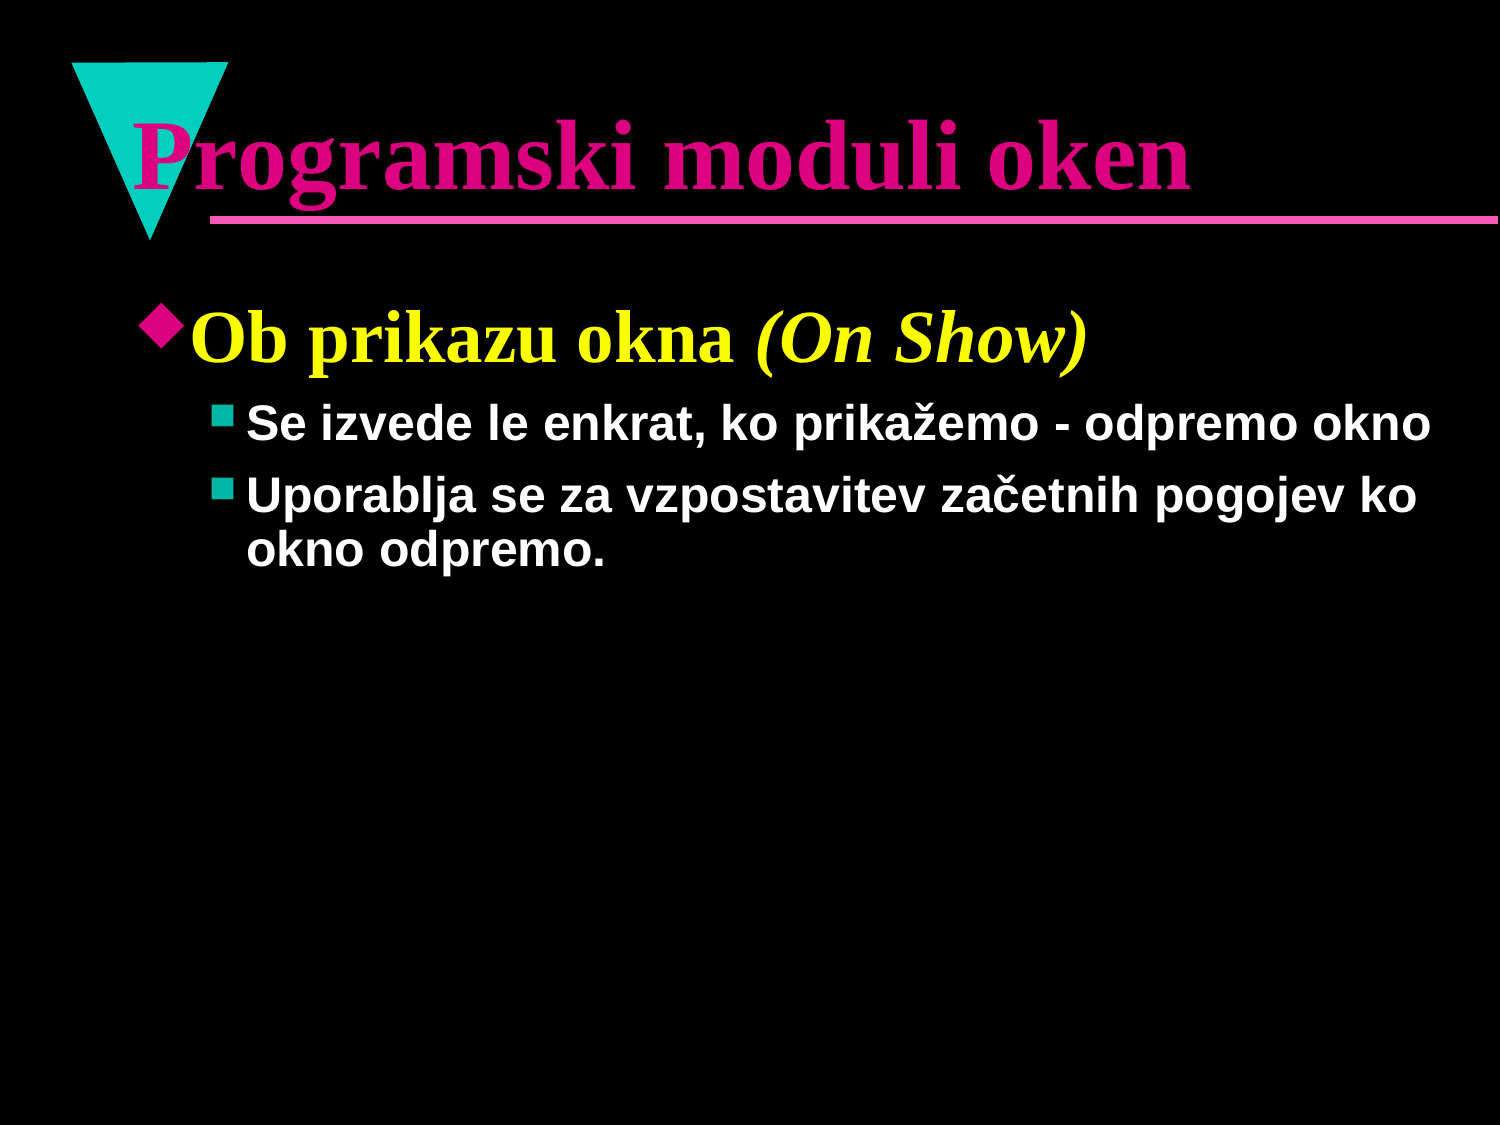

# Programski moduli oken
Ob prikazu okna (On Show)
Se izvede le enkrat, ko prikažemo - odpremo okno
Uporablja se za vzpostavitev začetnih pogojev ko okno odpremo.
RVP2
Kreiranje programskih modulov
11